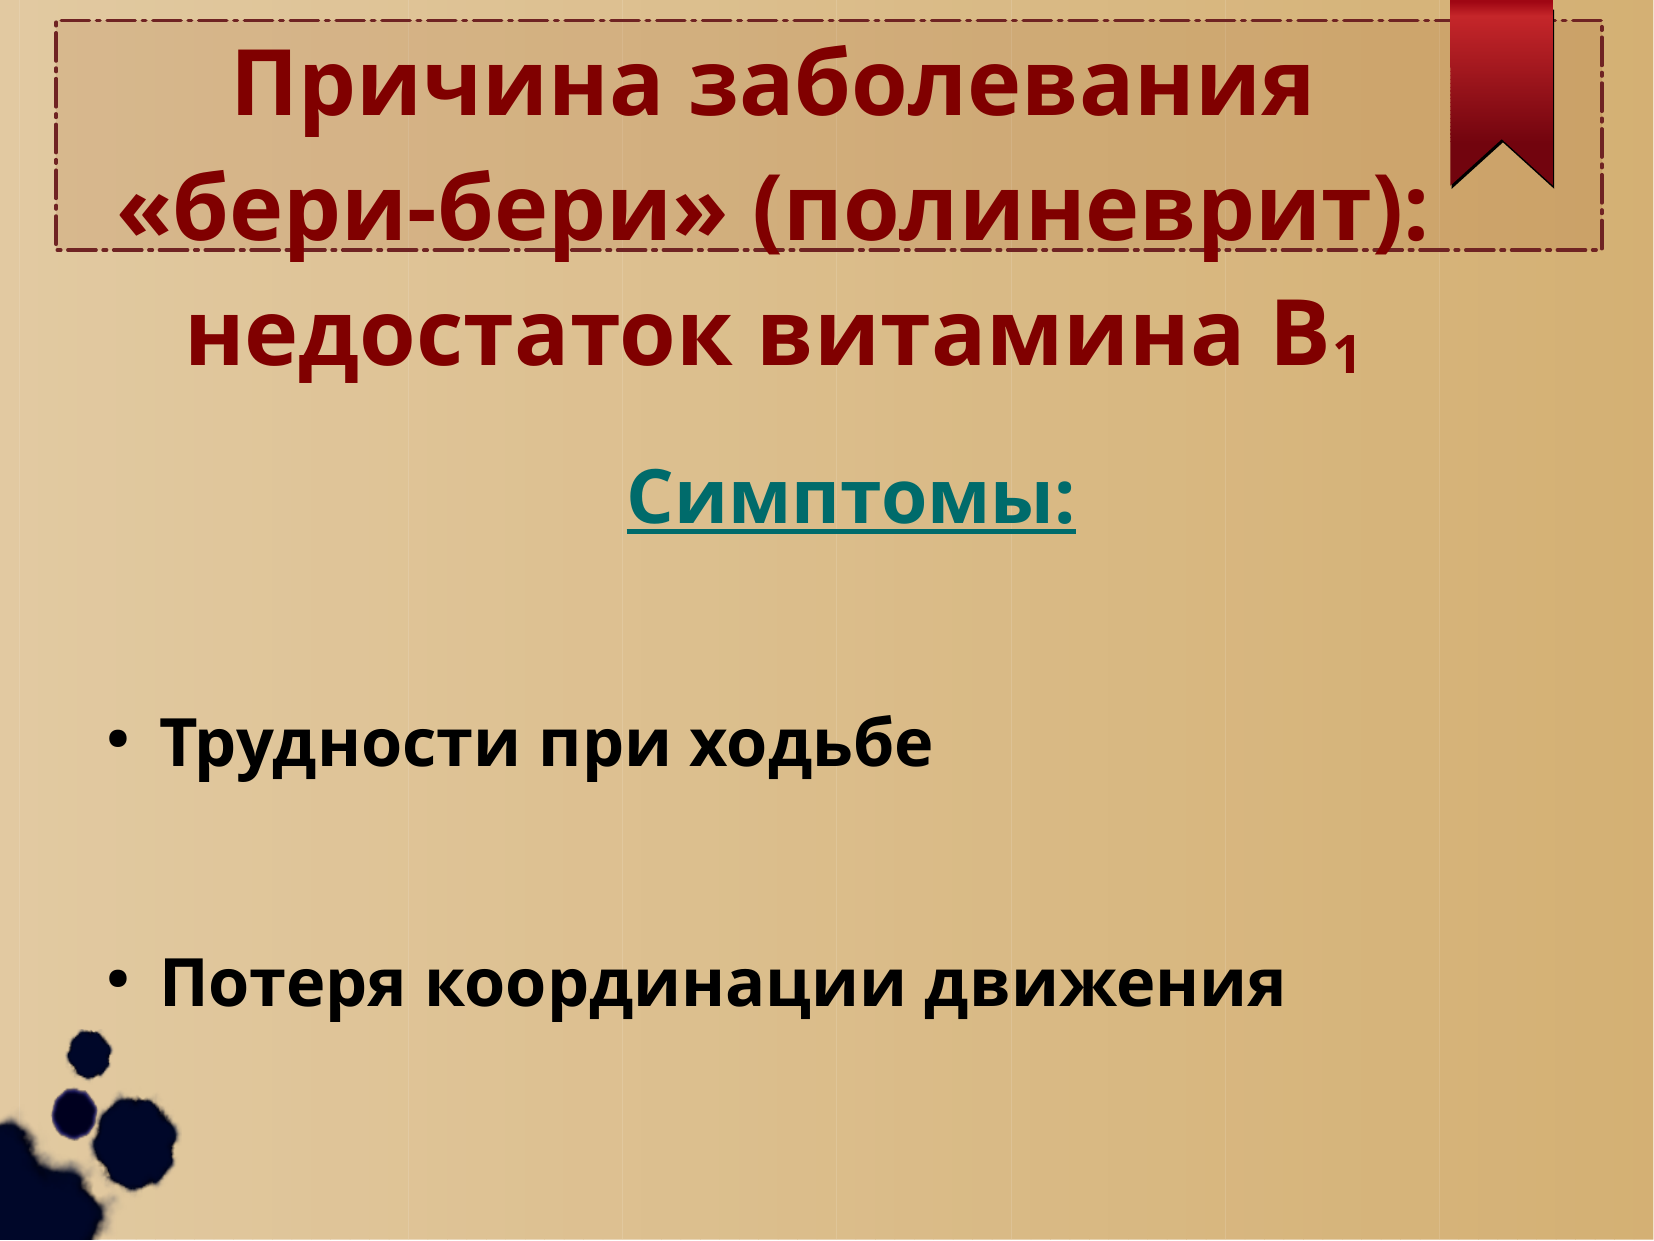

# Причина заболевания «бери-бери» (полиневрит): недостаток витамина В1
Симптомы:
Трудности при ходьбе
Потеря координации движения